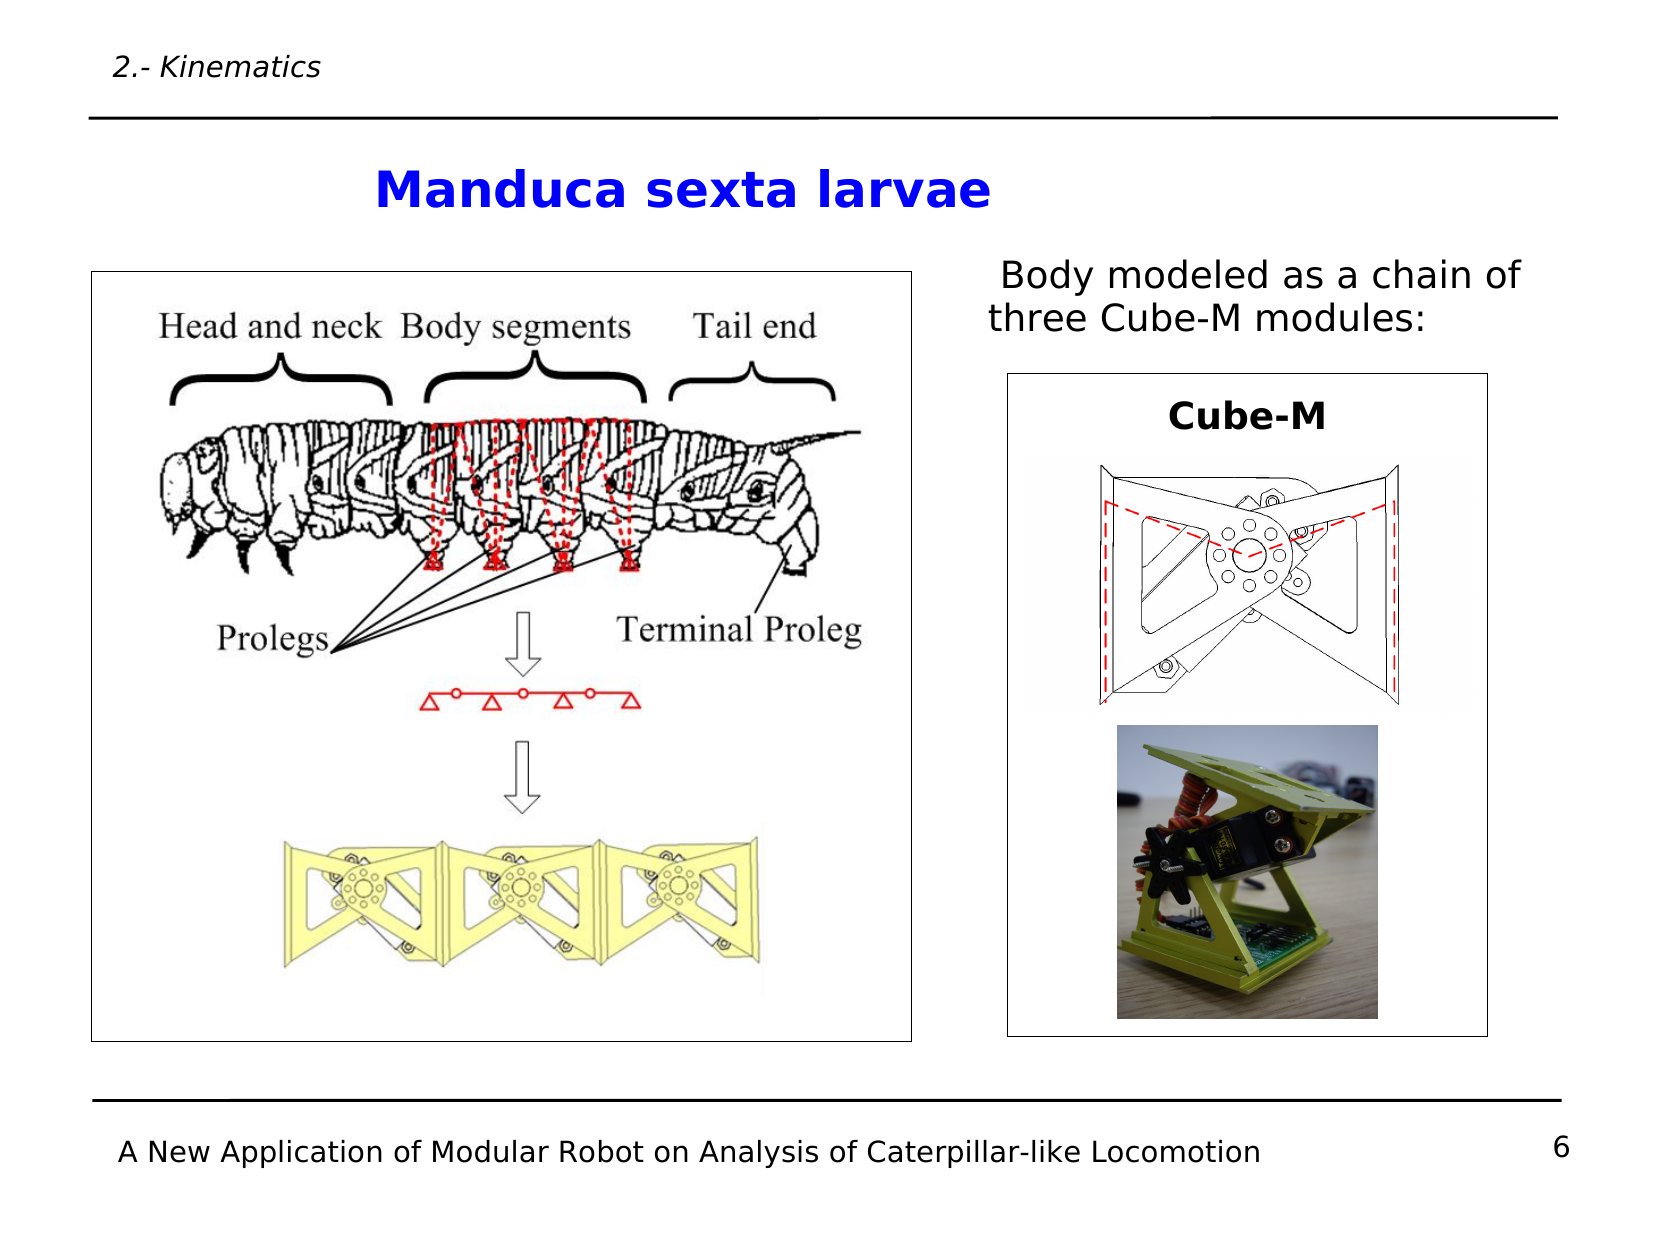

2.- Kinematics
Manduca sexta larvae
 Body modeled as a chain of three Cube-M modules:
Cube-M
A New Application of Modular Robot on Analysis of Caterpillar-like Locomotion
6